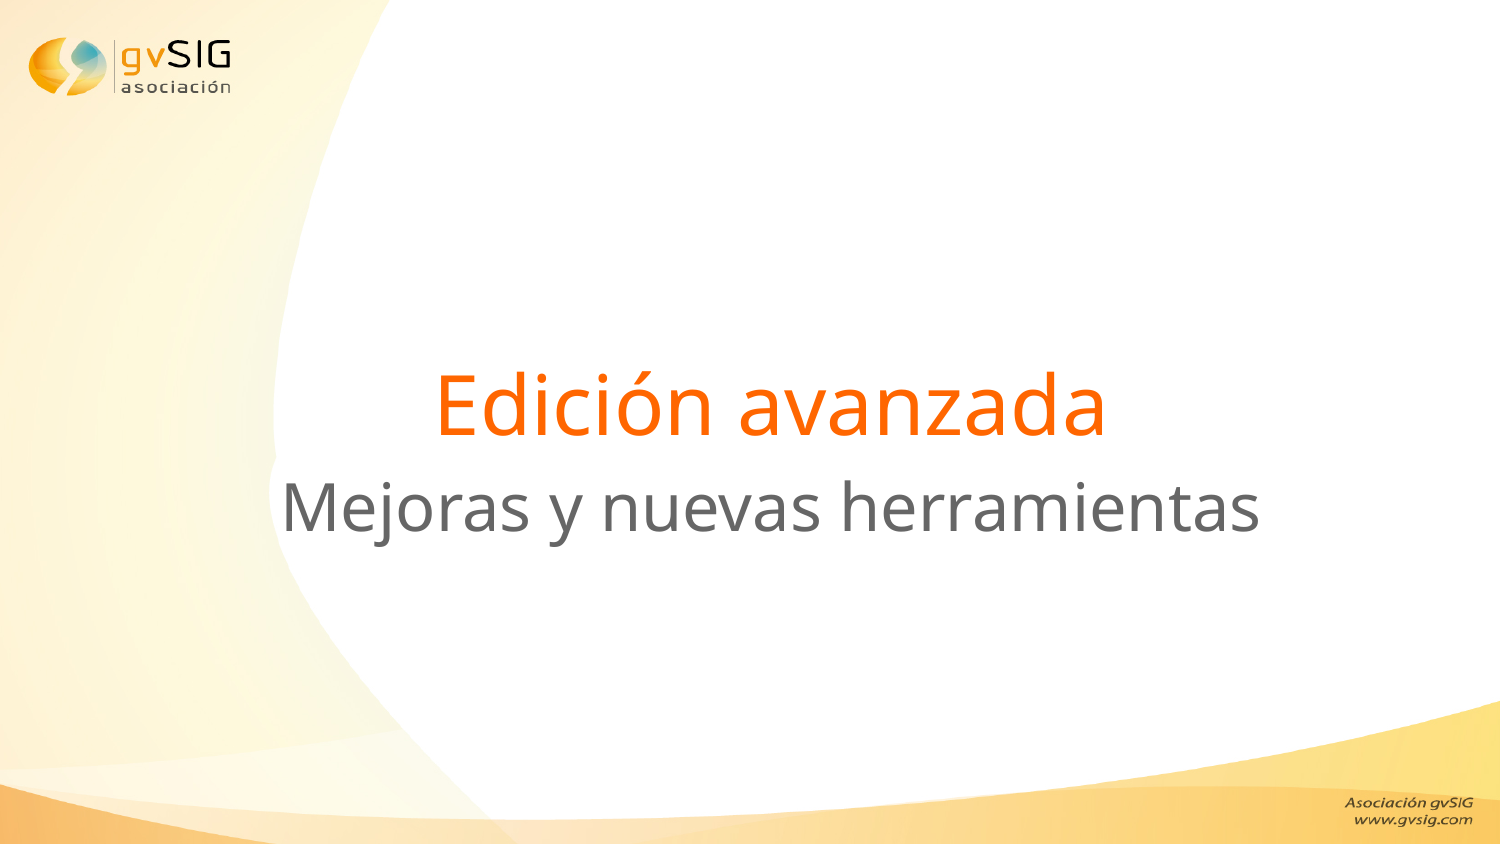

# Edición avanzada Mejoras y nuevas herramientas